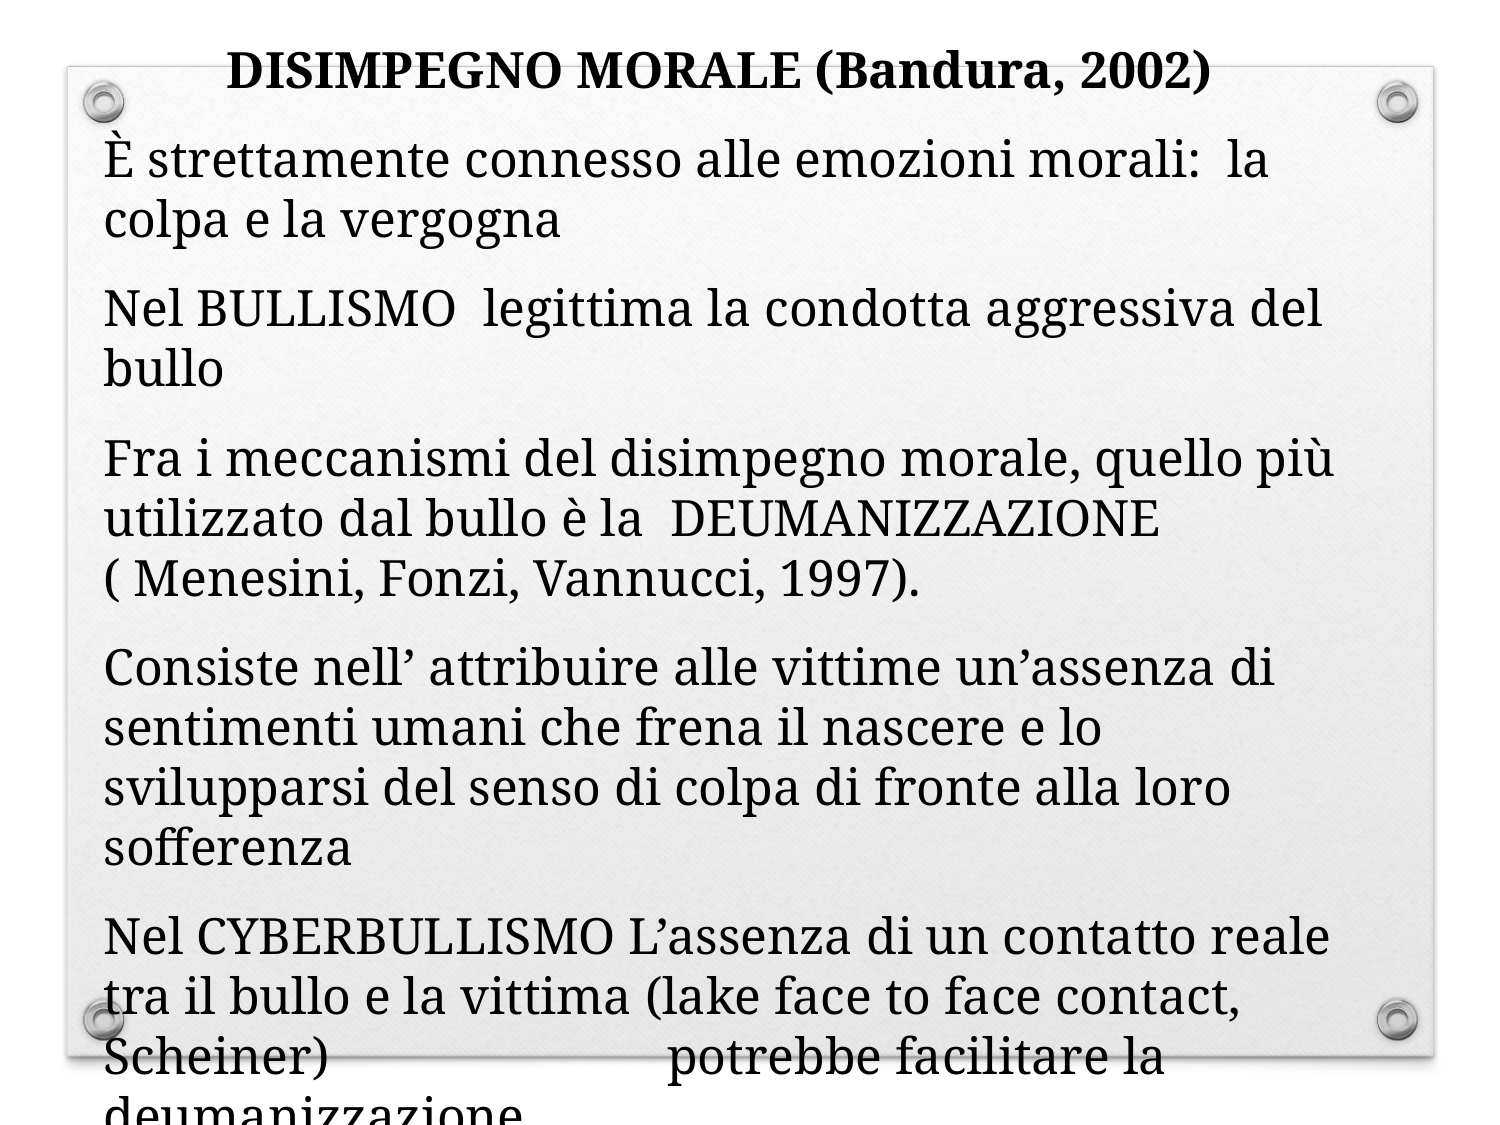

DISIMPEGNO MORALE (Bandura, 2002)
È strettamente connesso alle emozioni morali: la colpa e la vergogna
Nel BULLISMO legittima la condotta aggressiva del bullo
Fra i meccanismi del disimpegno morale, quello più utilizzato dal bullo è la DEUMANIZZAZIONE ( Menesini, Fonzi, Vannucci, 1997).
Consiste nell’ attribuire alle vittime un’assenza di sentimenti umani che frena il nascere e lo svilupparsi del senso di colpa di fronte alla loro sofferenza
Nel CYBERBULLISMO L’assenza di un contatto reale tra il bullo e la vittima (lake face to face contact, Scheiner) potrebbe facilitare la deumanizzazione